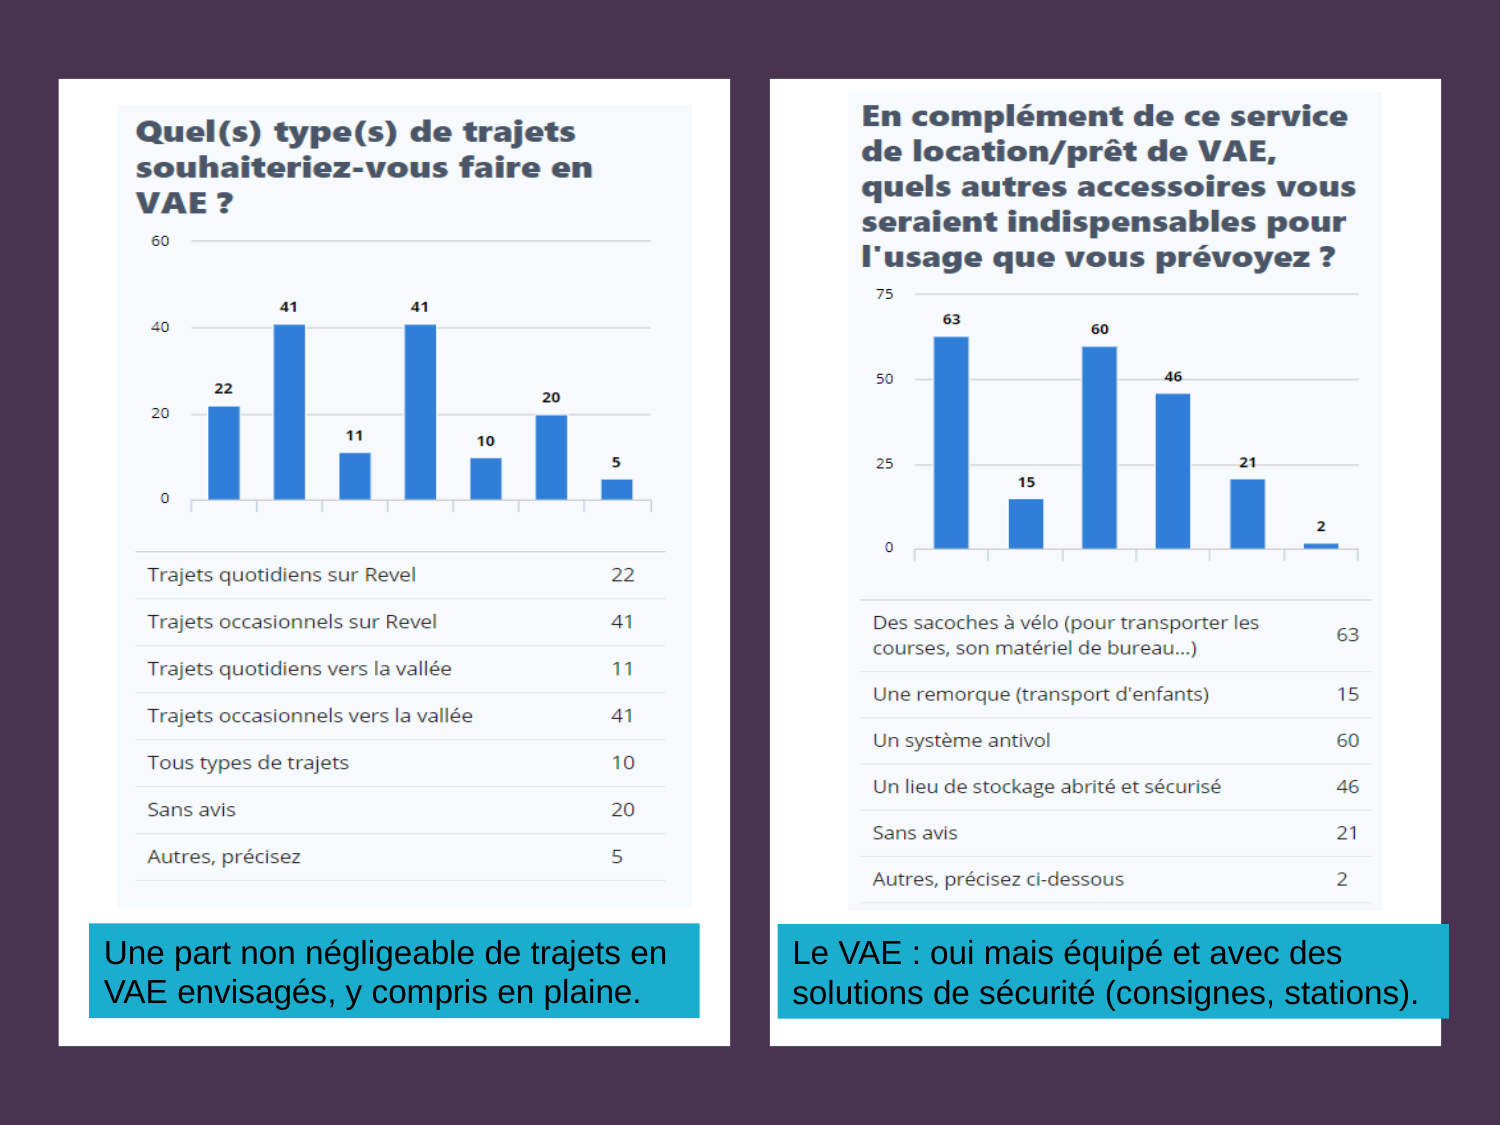

Une part non négligeable de trajets en VAE envisagés, y compris en plaine.
Le VAE : oui mais équipé et avec des solutions de sécurité (consignes, stations).